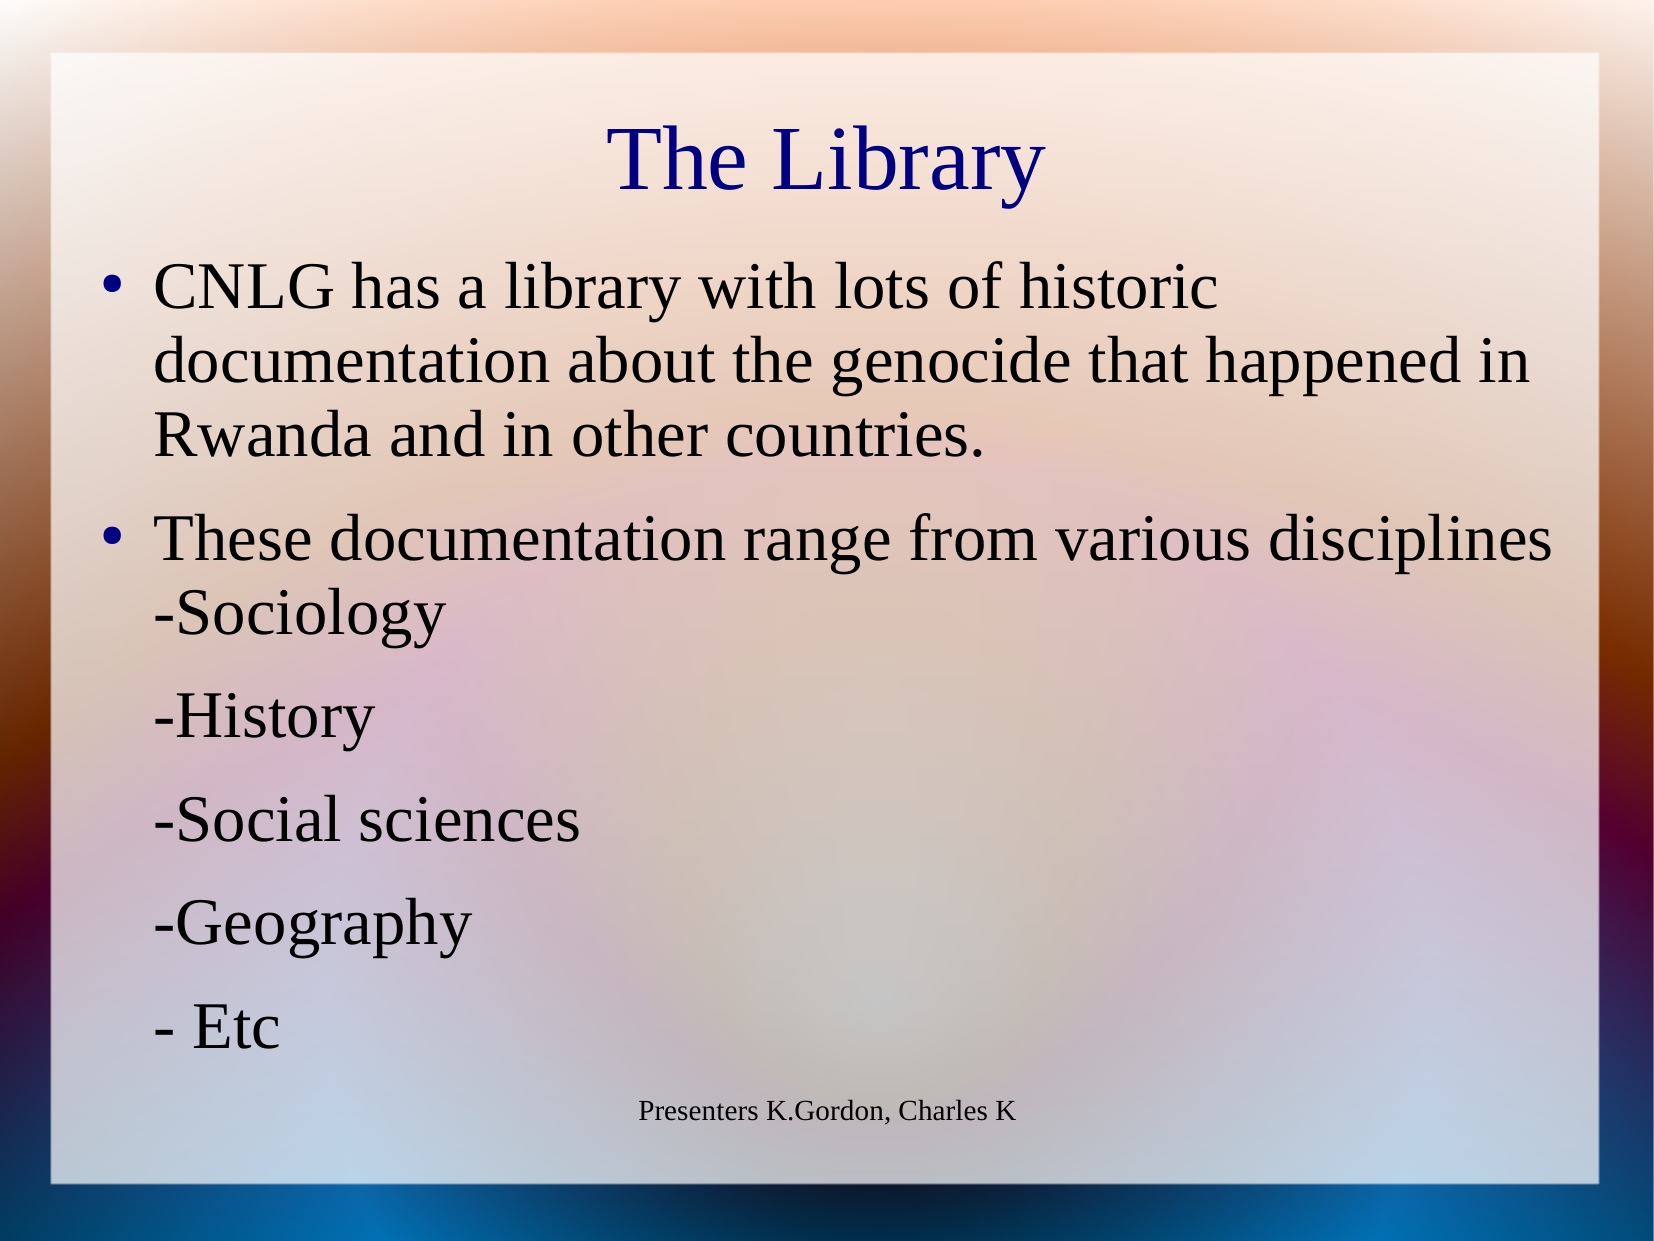

# The Library
CNLG has a library with lots of historic documentation about the genocide that happened in Rwanda and in other countries.
These documentation range from various disciplines -Sociology
-History
-Social sciences
-Geography
- Etc
Presenters K.Gordon, Charles K